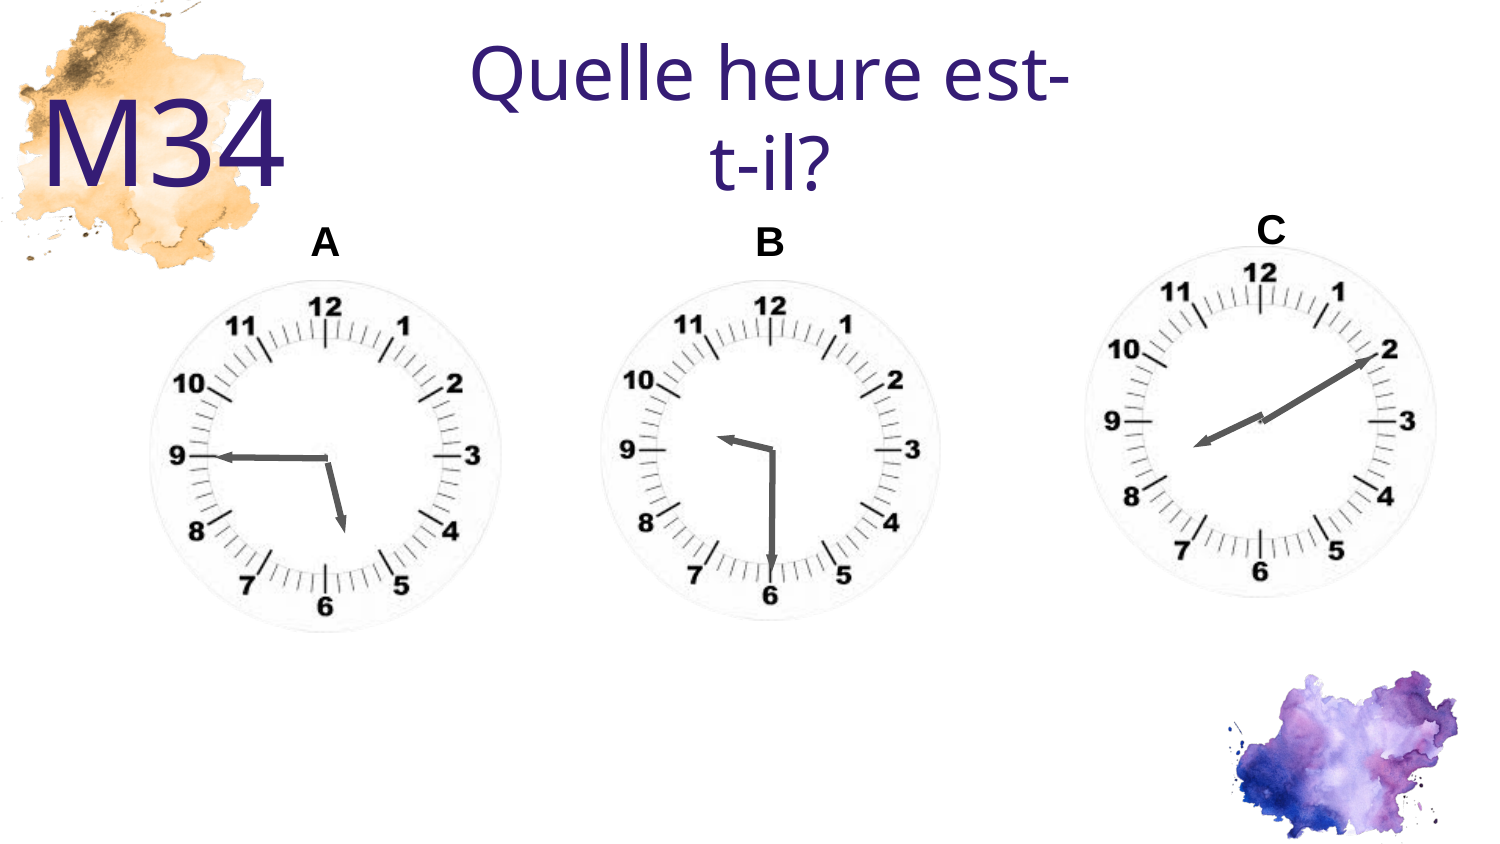

Quelle heure est-t-il?
M34
C
A
B